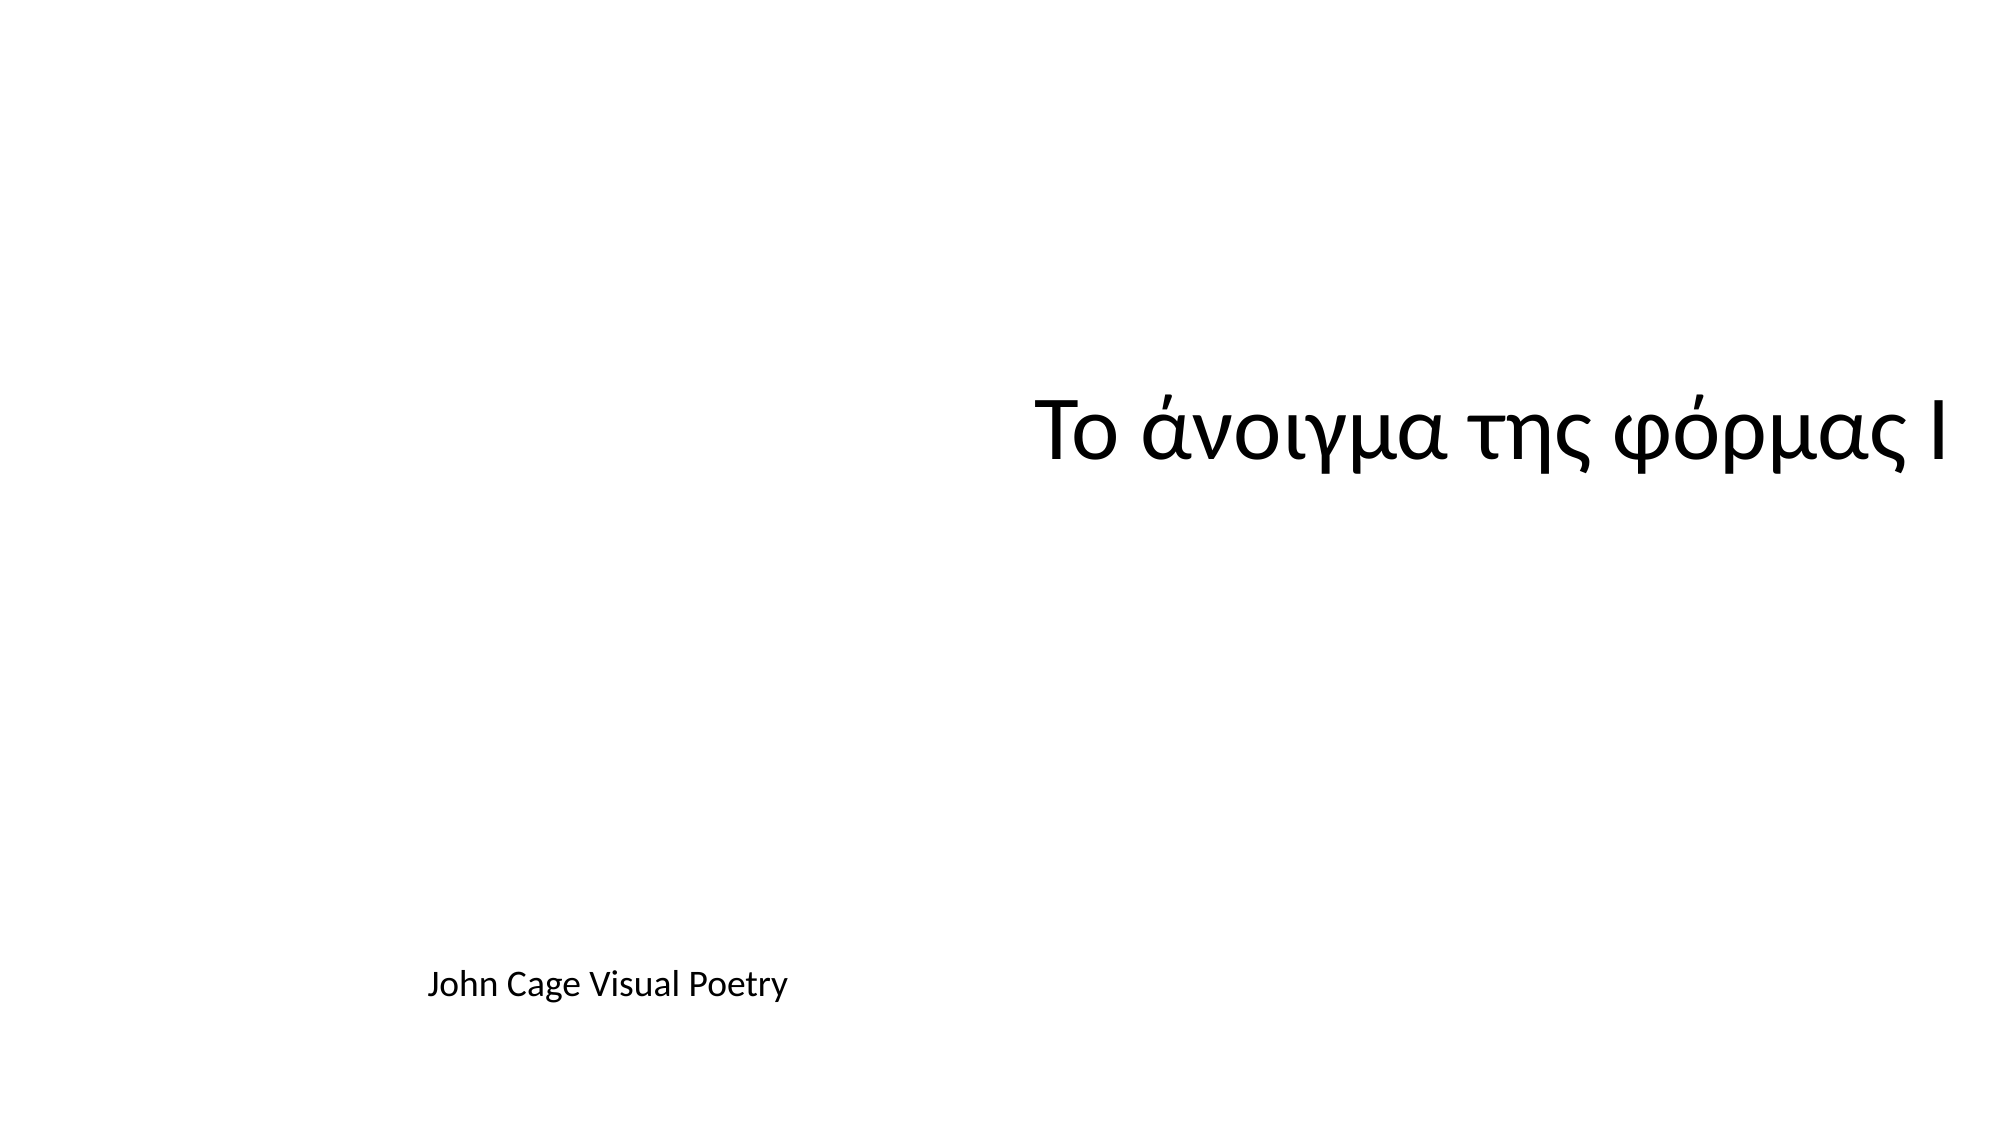

Το άνοιγμα της φόρμας Ι
John Cage Visual Poetry